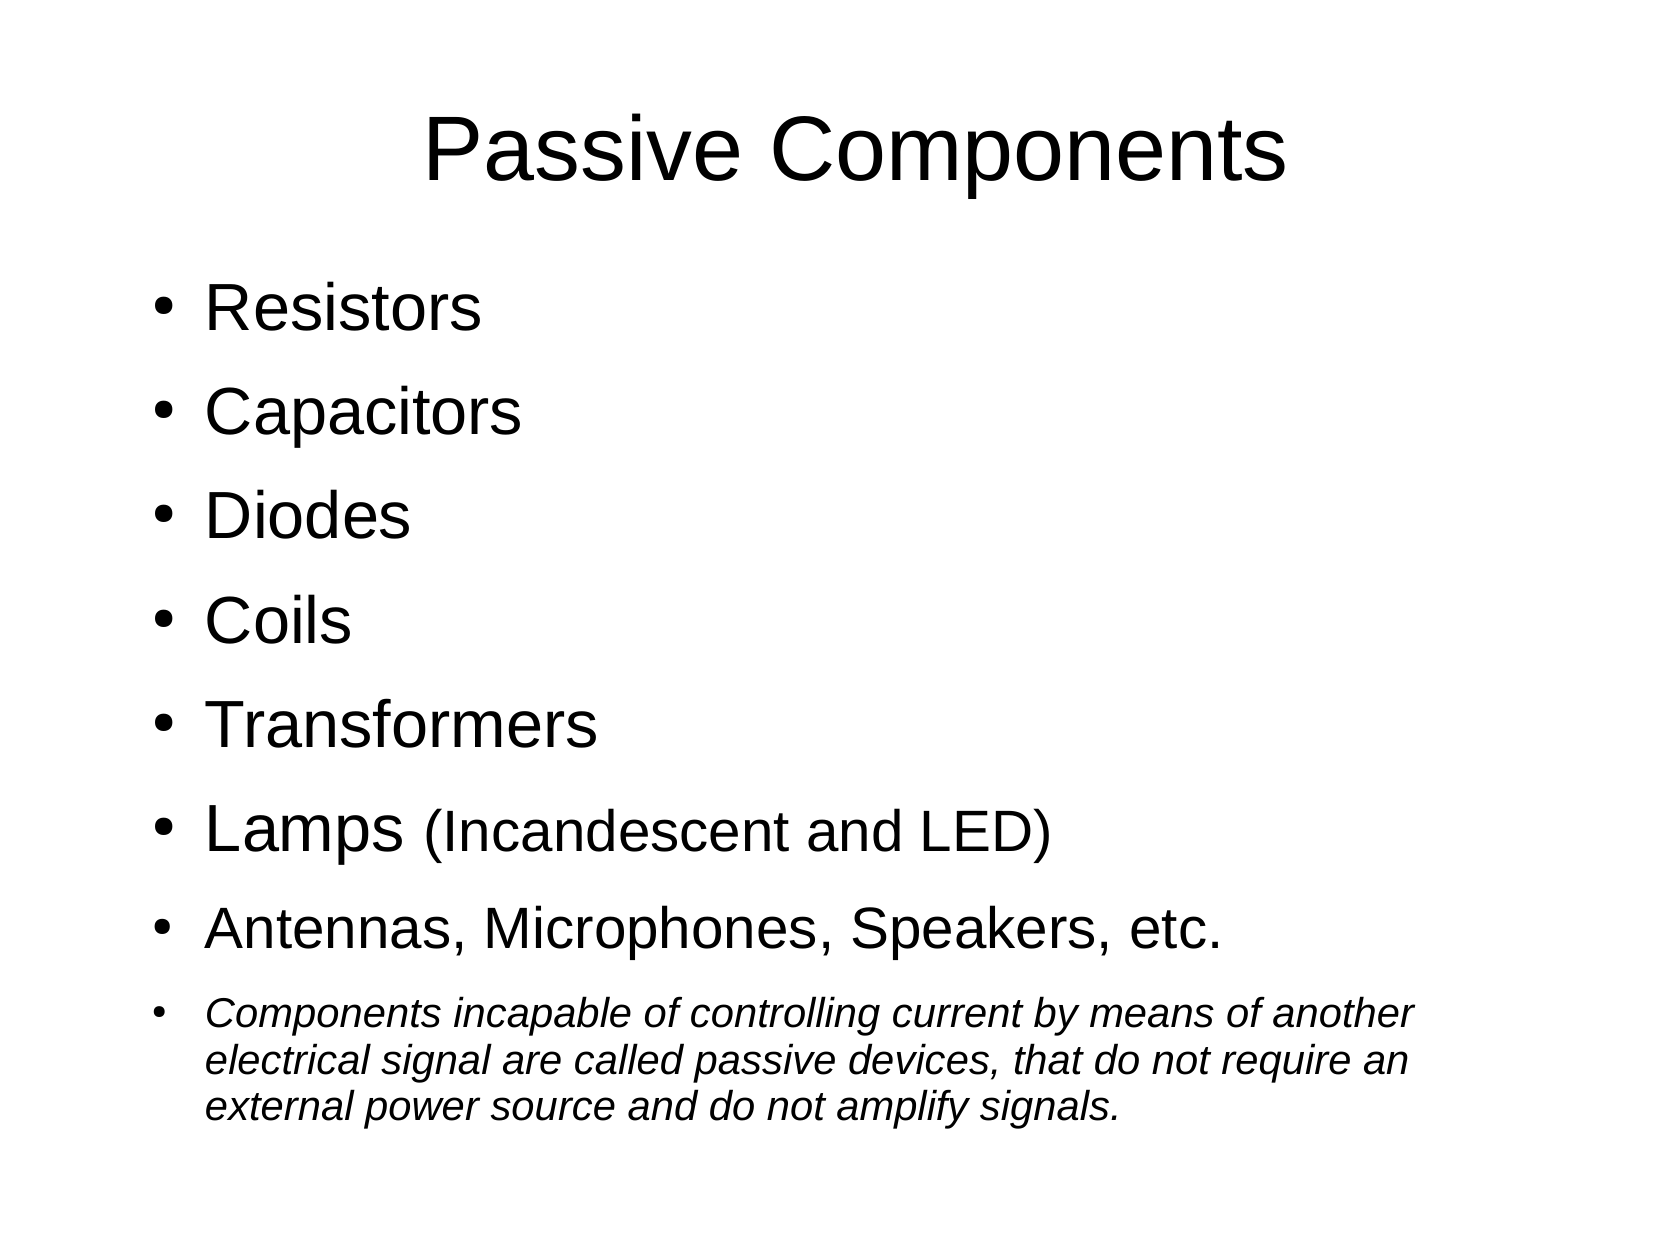

Passive Components
# Resistors
Capacitors
Diodes
Coils
Transformers
Lamps (Incandescent and LED)
Antennas, Microphones, Speakers, etc.
Components incapable of controlling current by means of another electrical signal are called passive devices, that do not require an external power source and do not amplify signals.